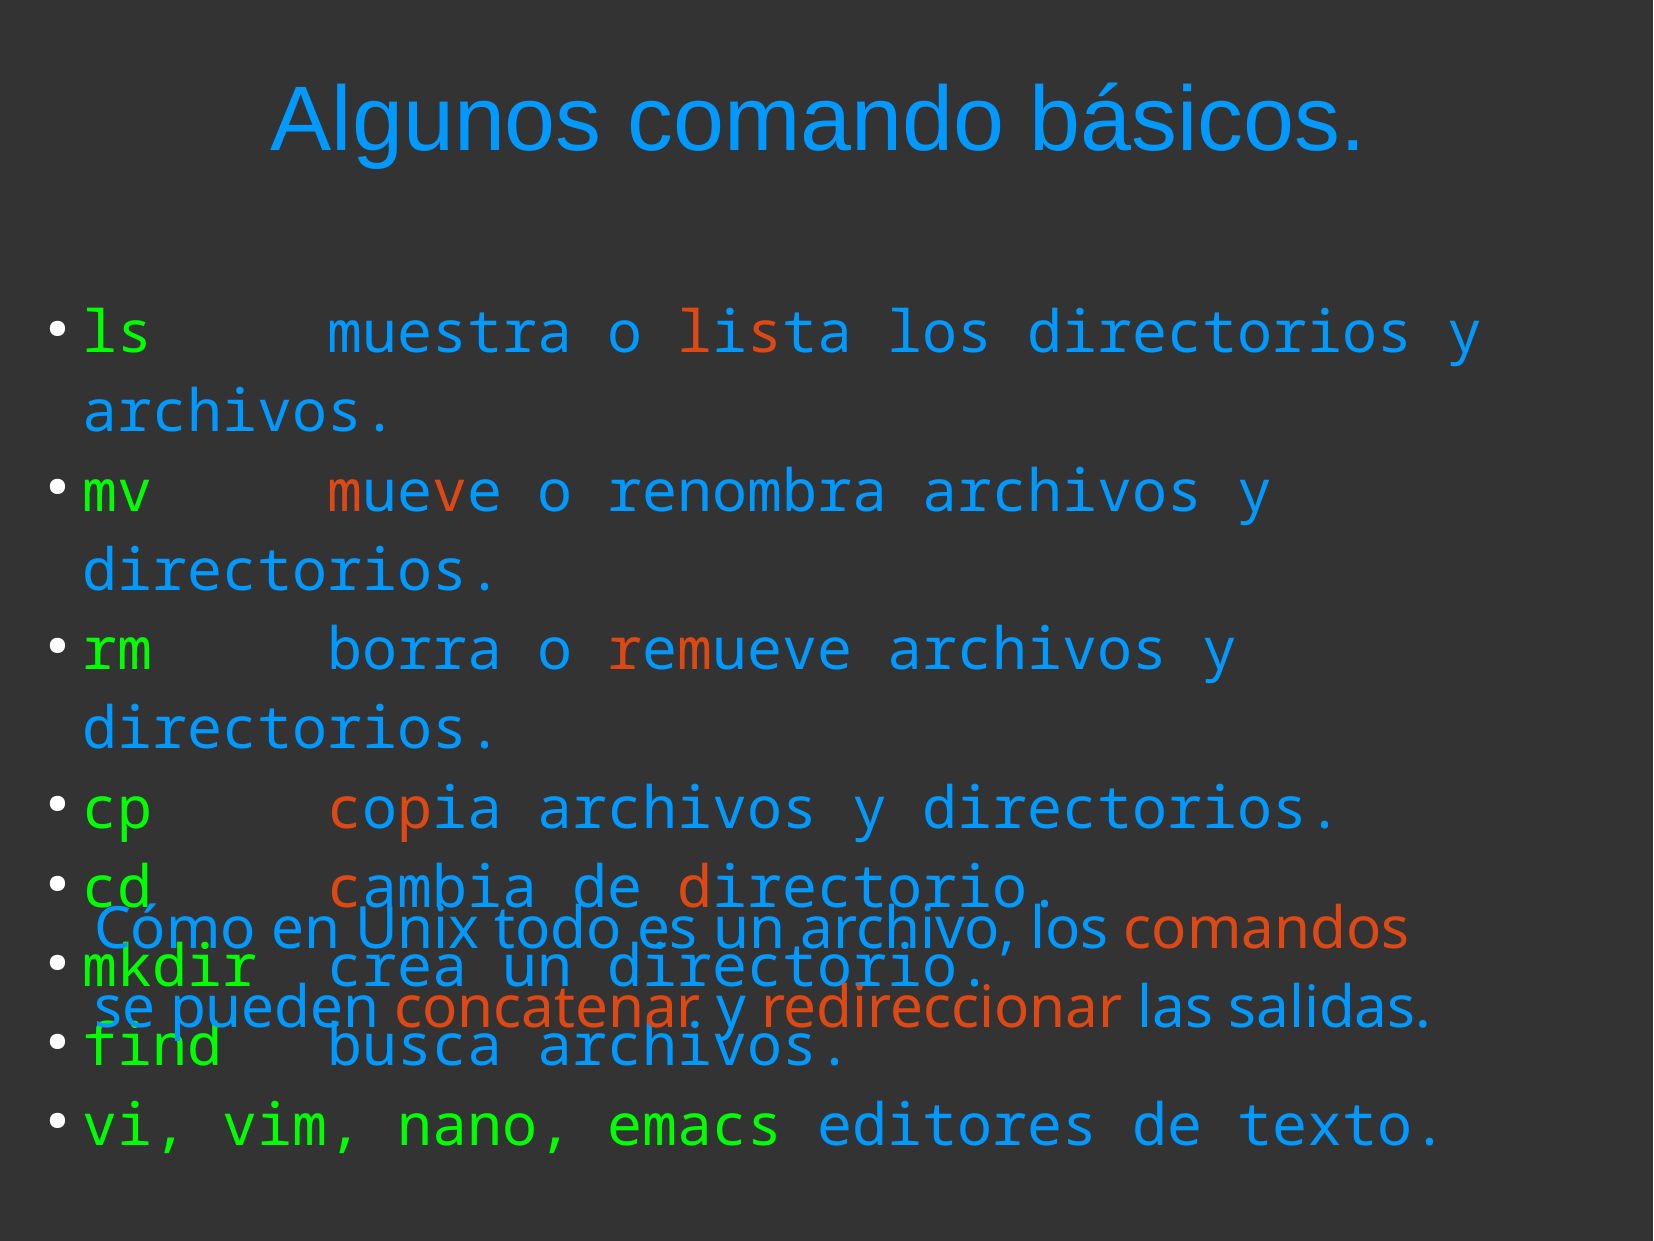

# Algunos comando básicos.
ls muestra o lista los directorios y archivos.
mv mueve o renombra archivos y directorios.
rm borra o remueve archivos y directorios.
cp copia archivos y directorios.
cd cambia de directorio.
mkdir crea un directorio.
find busca archivos.
vi, vim, nano, emacs editores de texto.
Cómo en Unix todo es un archivo, los comandos se pueden concatenar y redireccionar las salidas.